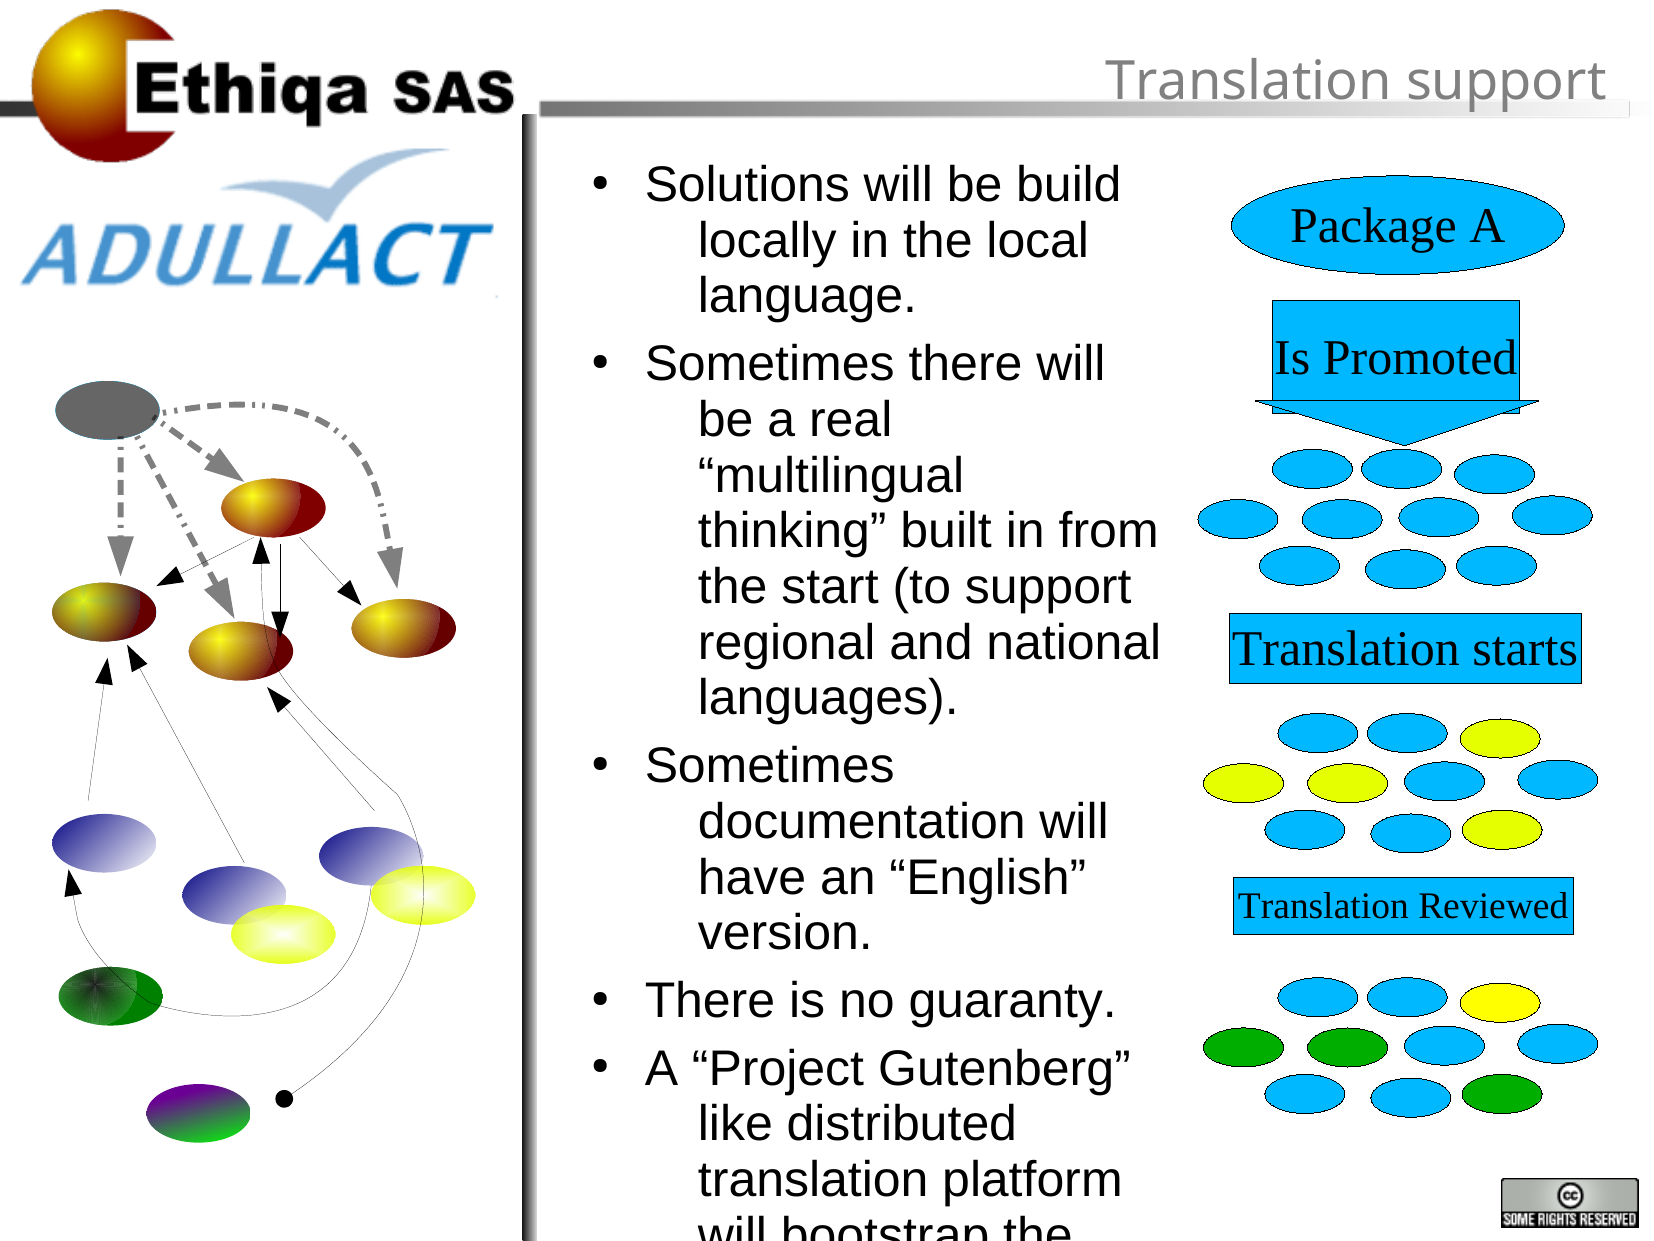

# Translation support
Solutions will be build locally in the local language.
Sometimes there will be a real “multilingual thinking” built in from the start (to support regional and national languages).
Sometimes documentation will have an “English” version.
There is no guaranty.
A “Project Gutenberg” like distributed translation platform will bootstrap the translation of key solution.
Package A
Is Promoted
Translation starts
Translation Reviewed